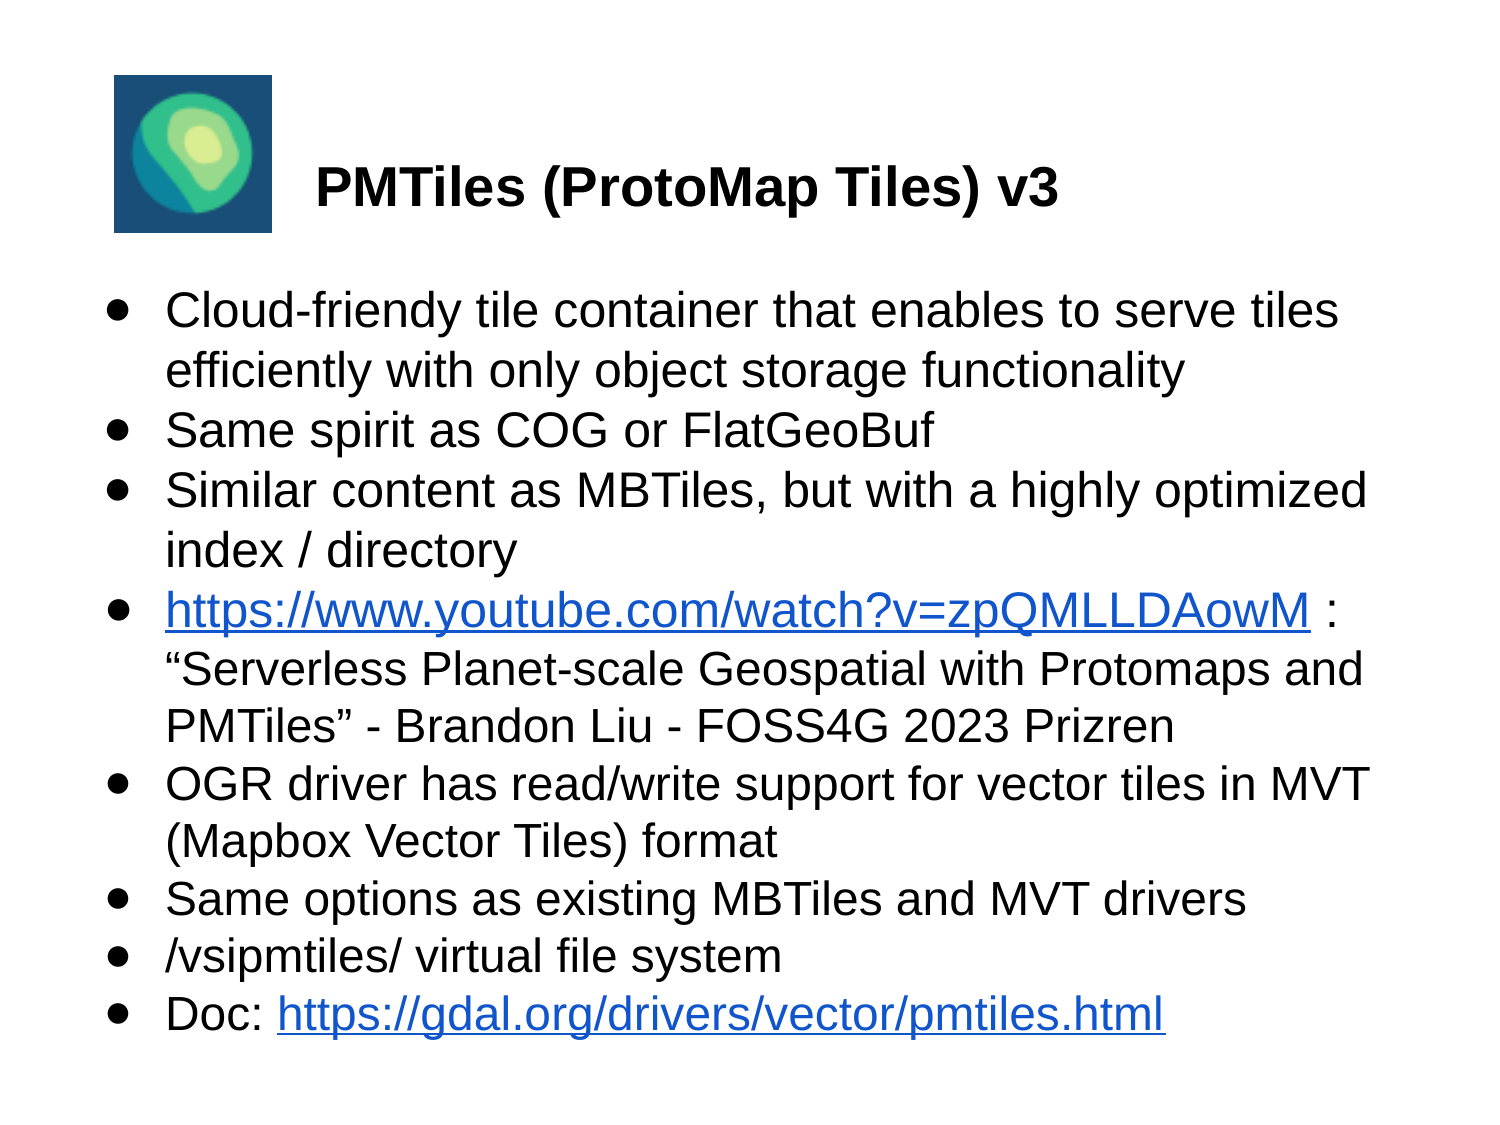

# PMTiles (ProtoMap Tiles) v3
Cloud-friendy tile container that enables to serve tiles efficiently with only object storage functionality
Same spirit as COG or FlatGeoBuf
Similar content as MBTiles, but with a highly optimized index / directory
https://www.youtube.com/watch?v=zpQMLLDAowM : “Serverless Planet-scale Geospatial with Protomaps and PMTiles” - Brandon Liu - FOSS4G 2023 Prizren
OGR driver has read/write support for vector tiles in MVT (Mapbox Vector Tiles) format
Same options as existing MBTiles and MVT drivers
/vsipmtiles/ virtual file system
Doc: https://gdal.org/drivers/vector/pmtiles.html